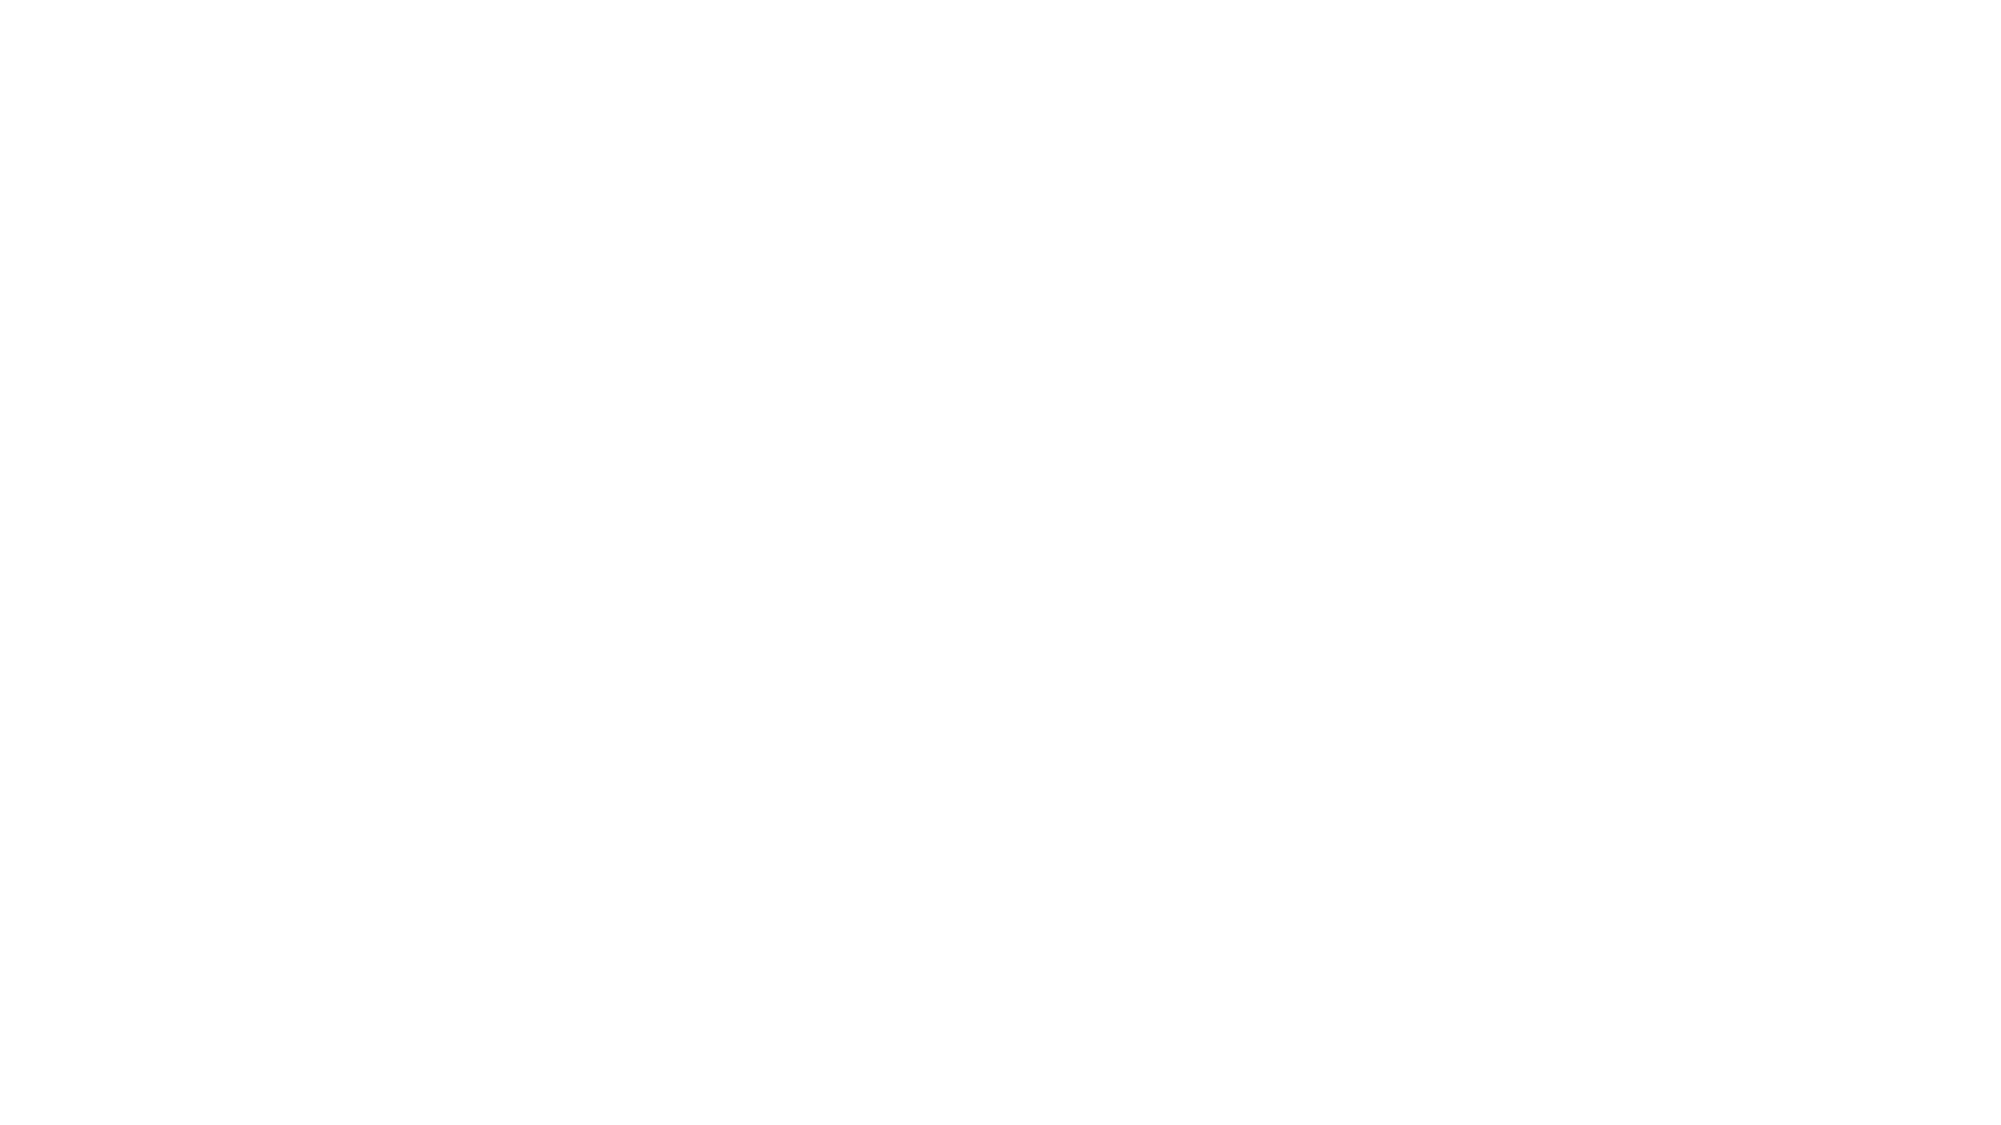

Today there are various types of wind turbines in operation, (ﬁg. 1 gives an overview). The most common device is the horizontal-axis wind turbine. This turbine consists of only a few aerodynamically optimised rotor blades, which for the purpose of regulation usually can be tumbled about their long axis (Pitch-regulation). Another cheaper way to regulate it, consists in designing the blades in such a way that the air streaming along the blades will go into turbulence at a certain speed (Stall-Regulation). These turbines can deliver power ranging from 10kW to some MW. The largest turbine on the European market has a power of 8MW, bigger machines are being tested. The eﬃciency of this type of turbine is very high. Therefore, it is solely used for electricity generation which needs “high-speed engines” to keep the gear transmission and the generator small and cheap. Another conventional (older) type of horizontal-axis rotor, is the multiblade wind turbine. It was ﬁrst built about one hundred years ago. Such wind mills have a high starting torque which makes them suitable for driving mechanical water pumps. The number of rotations is low, and the blades are made from simple sheets with an easy geometry. For pumping water, a rotation system is not necessary, but there is a mechanical safety system installed to protect the turbine against storm damage. By using a so-called wind-sheet in lee direction the rotor is turned in the direction of the wind. In order to increase the number of rotations, this type of turbine had been equipped with aerodynamically more eﬃcient blades facilitating the production of electricity, here the area of a blade is smaller.
https://www.researchgate.net/publication/318669443_Introduction_to_wind_energy_systems
Introduction to wind energy systems
H.-J. Wagner
273 mots